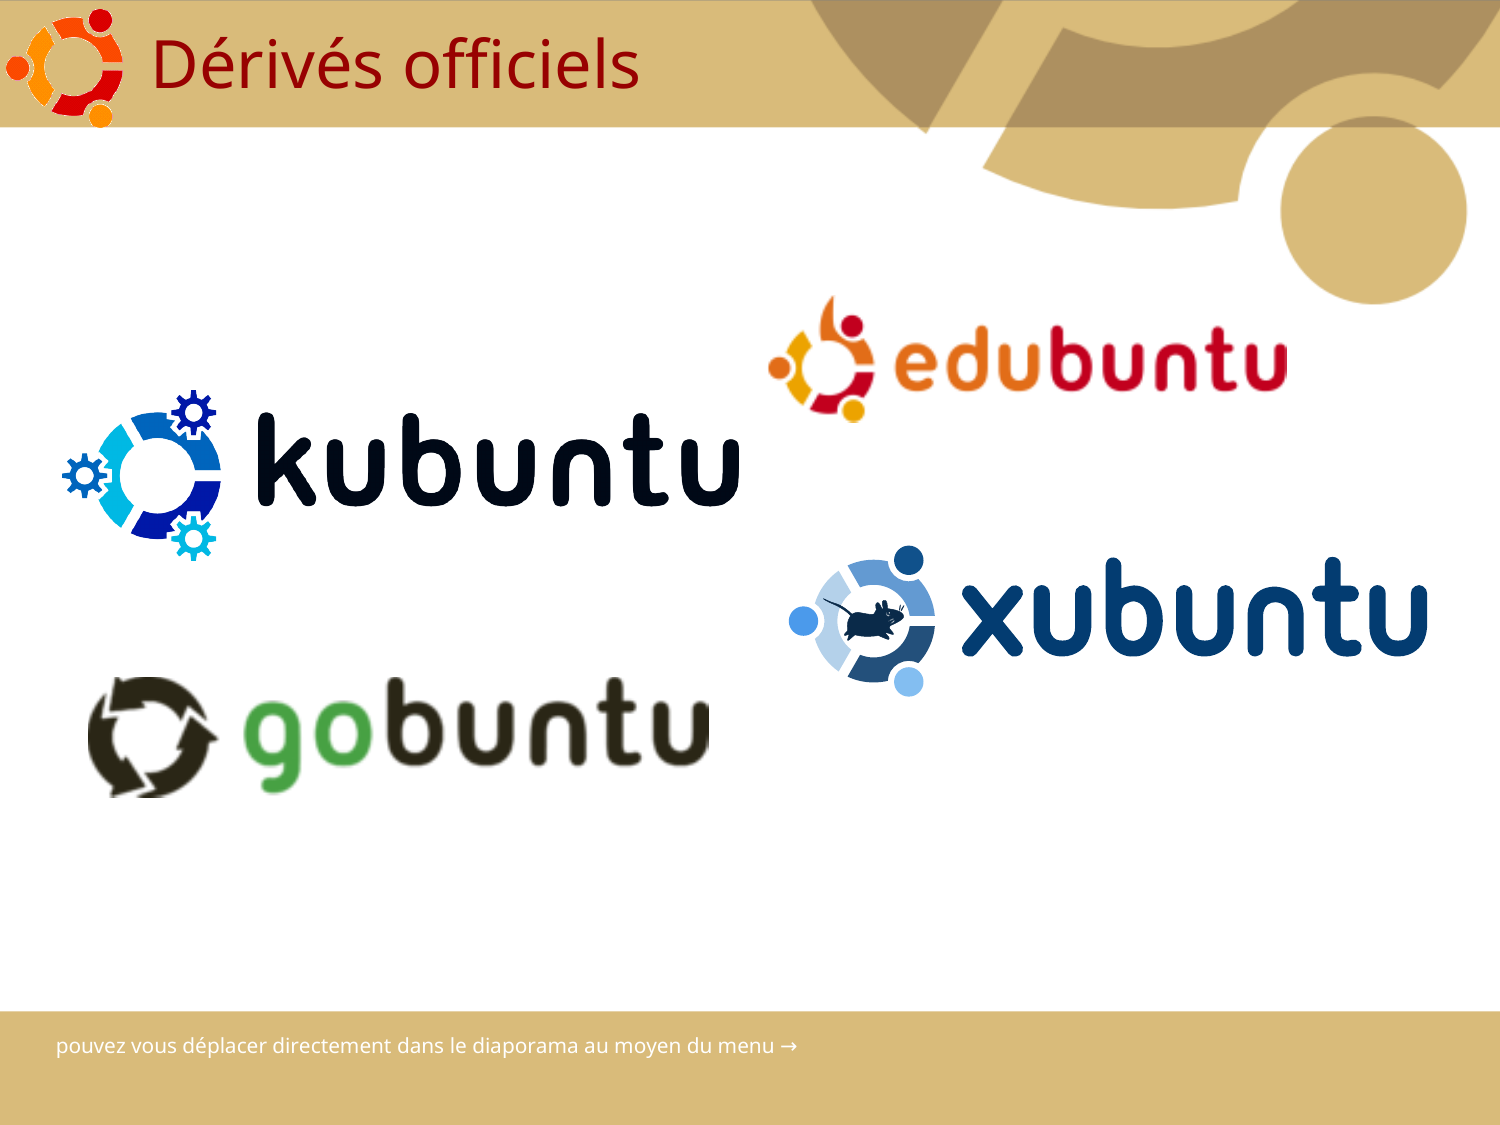

# Dérivés officiels
pouvez vous déplacer directement dans le diaporama au moyen du menu →